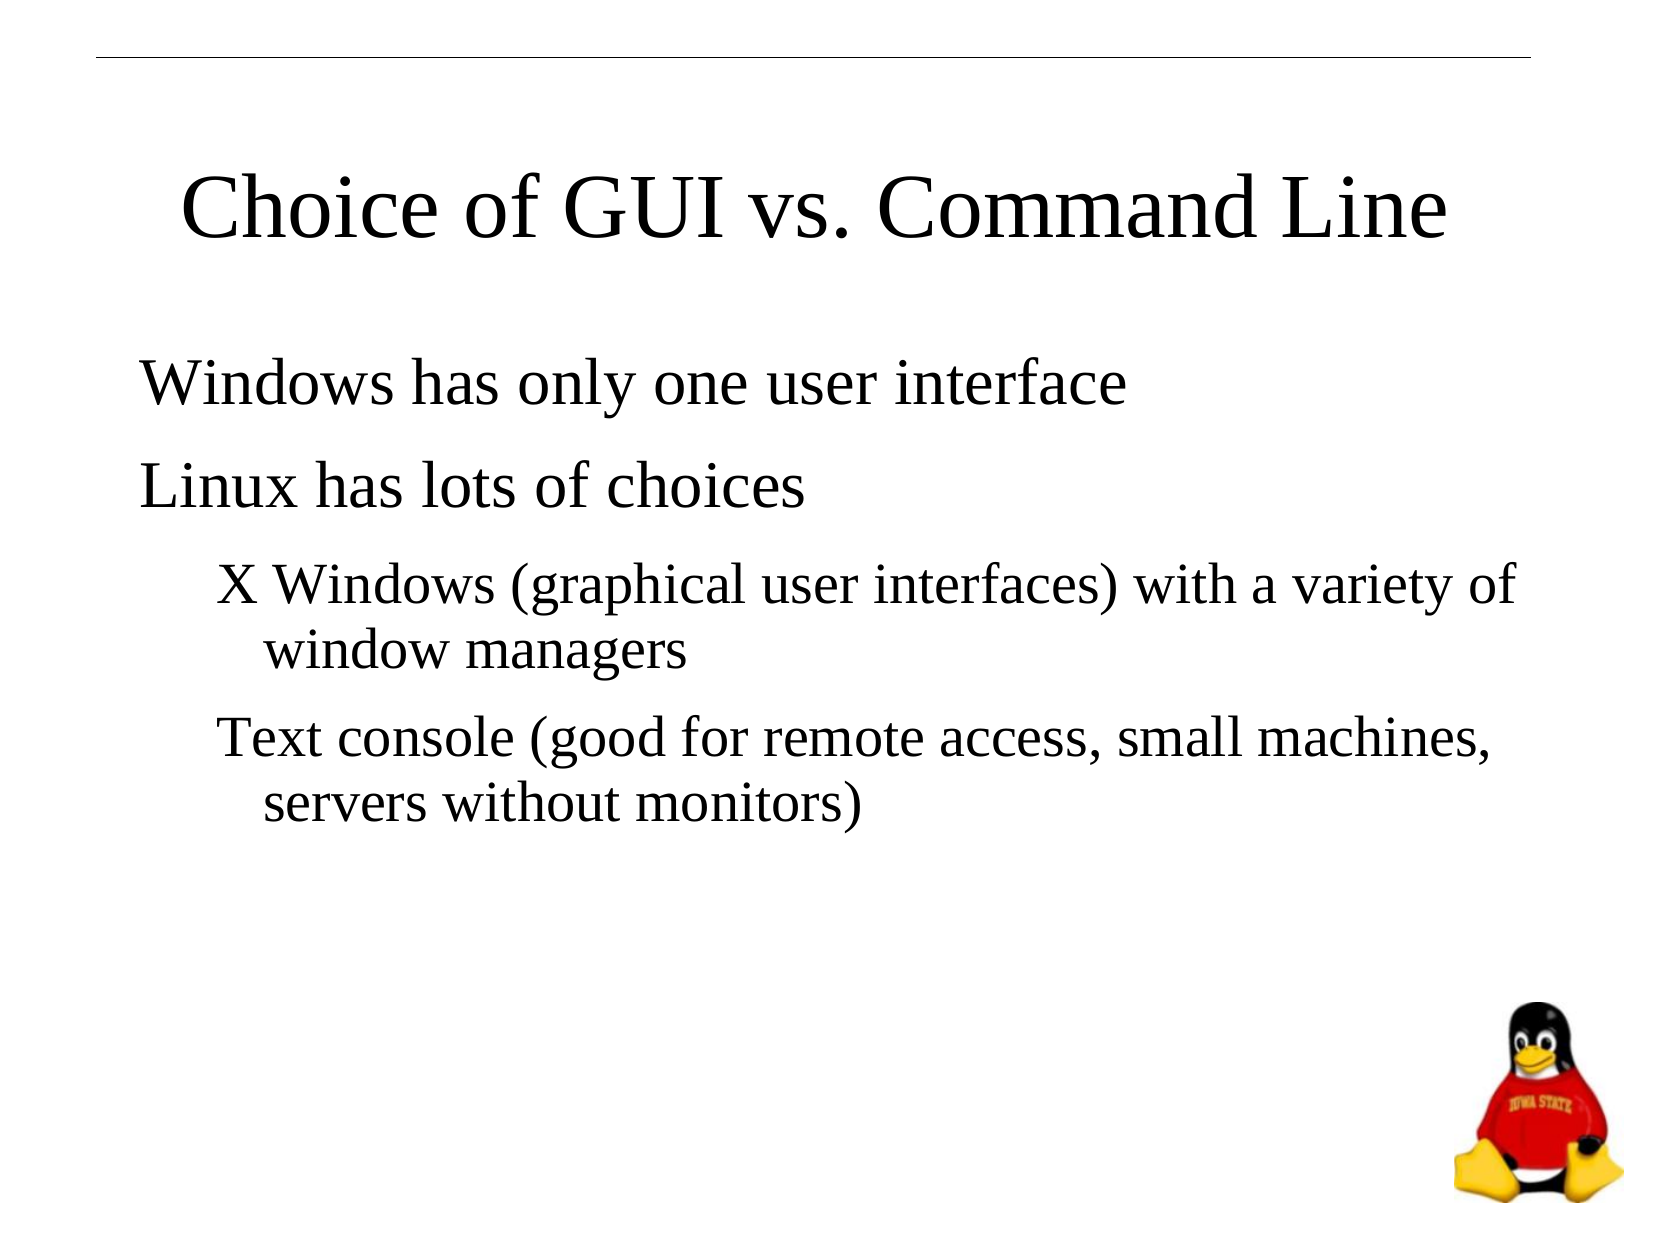

# Choice of GUI vs. Command Line
Windows has only one user interface
Linux has lots of choices
X Windows (graphical user interfaces) with a variety of window managers
Text console (good for remote access, small machines, servers without monitors)